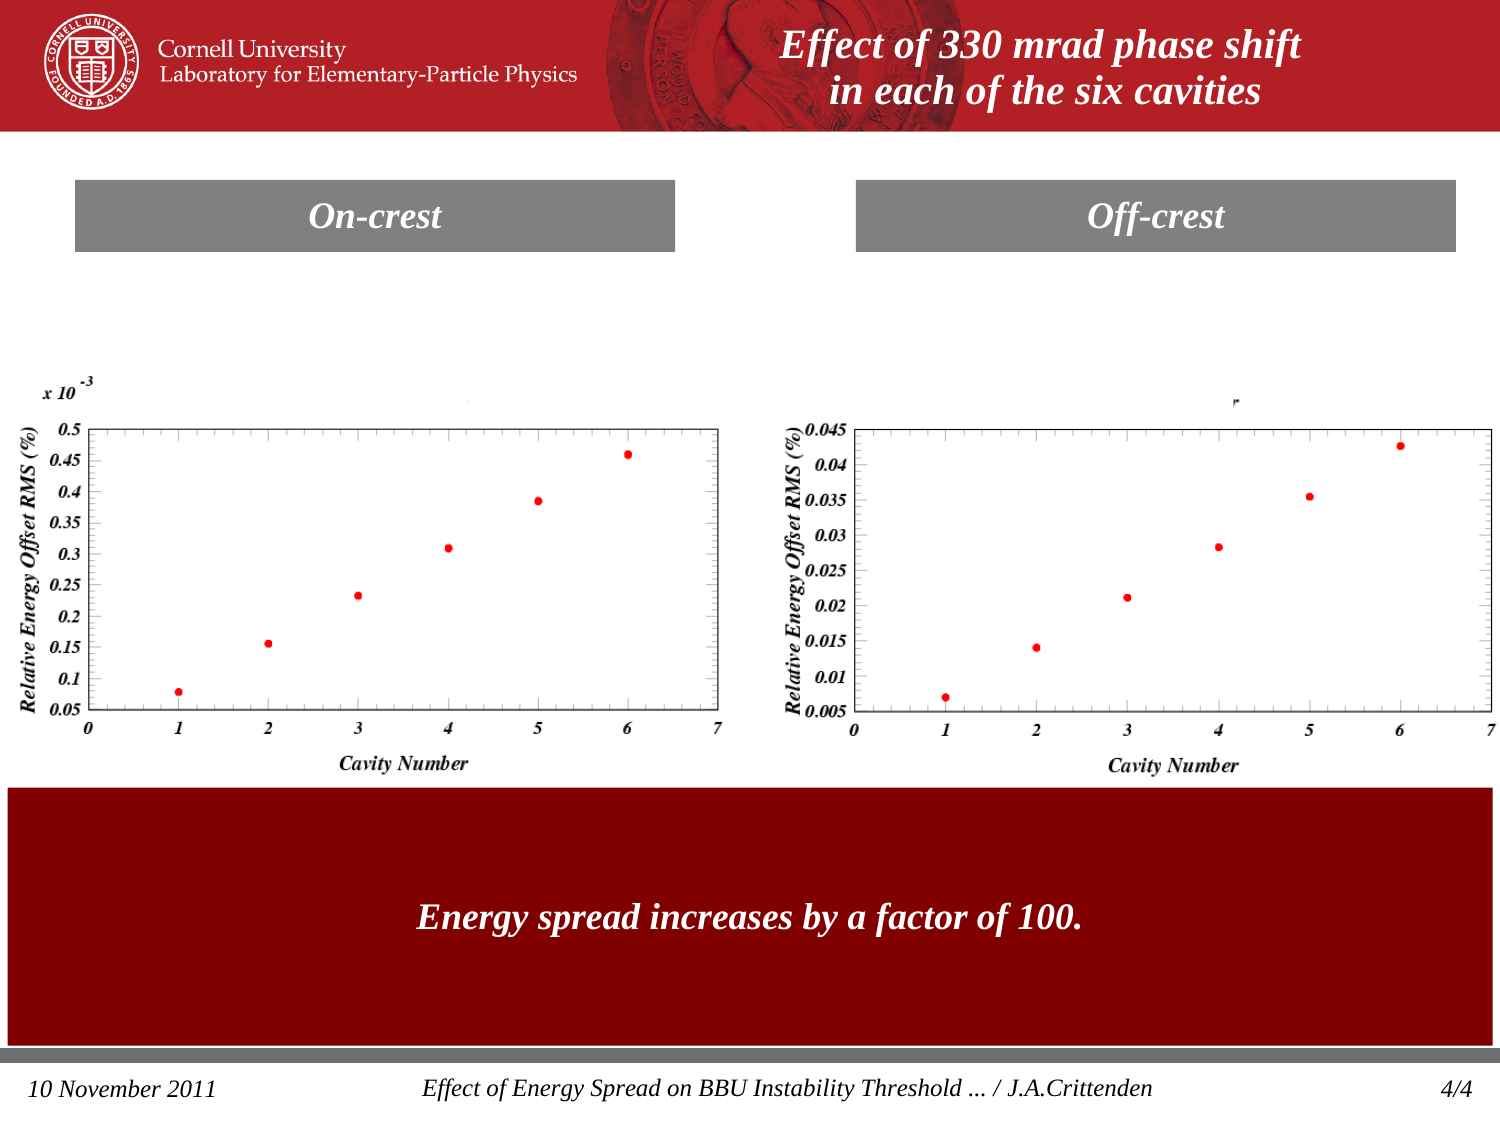

# Effect of 330 mrad phase shift in each of the six cavities
On-crest
Off-crest
Energy spread increases by a factor of 100.